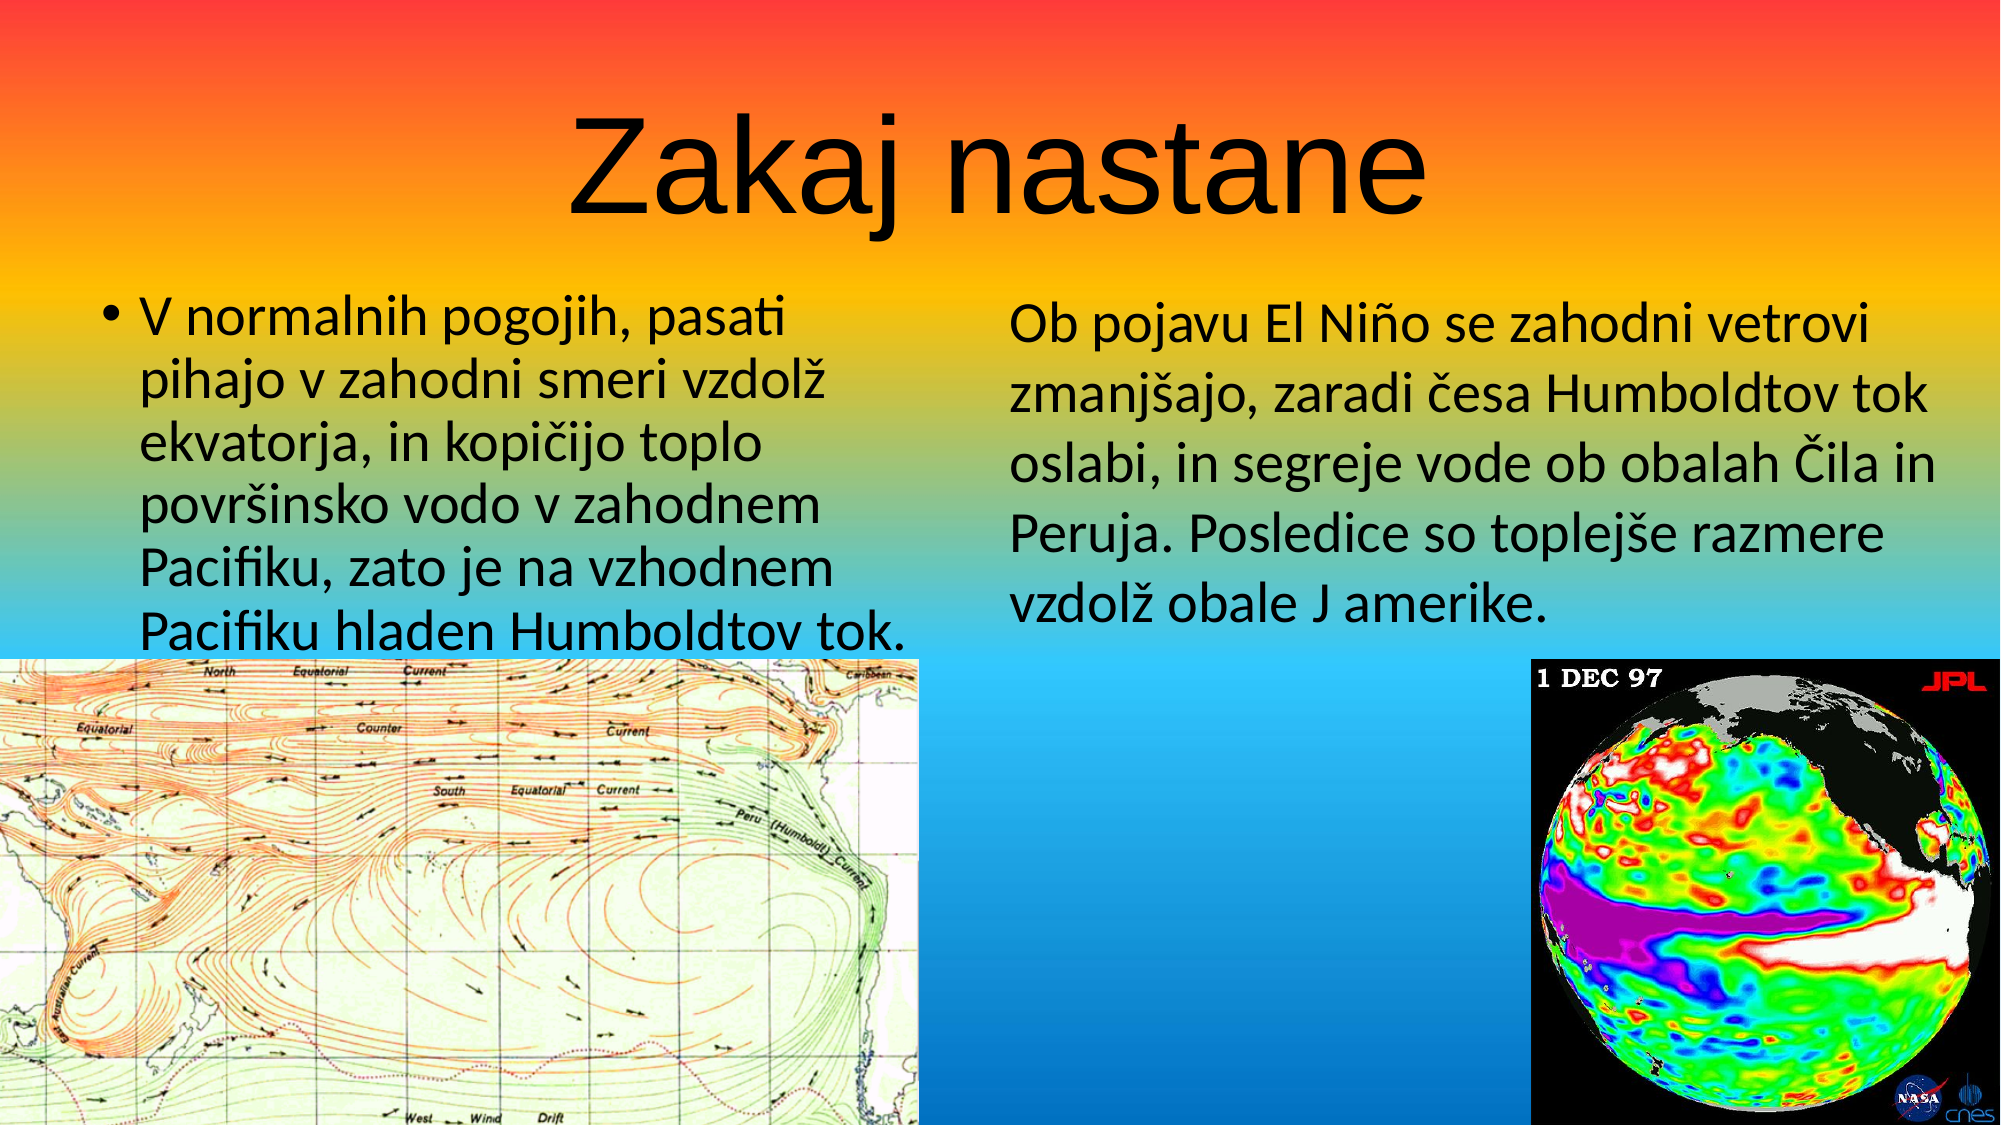

# Zakaj nastane
V normalnih pogojih, pasati pihajo v zahodni smeri vzdolž ekvatorja, in kopičijo toplo površinsko vodo v zahodnem Pacifiku, zato je na vzhodnem Pacifiku hladen Humboldtov tok.
Ob pojavu El Niño se zahodni vetrovi zmanjšajo, zaradi česa Humboldtov tok oslabi, in segreje vode ob obalah Čila in Peruja. Posledice so toplejše razmere vzdolž obale J amerike.